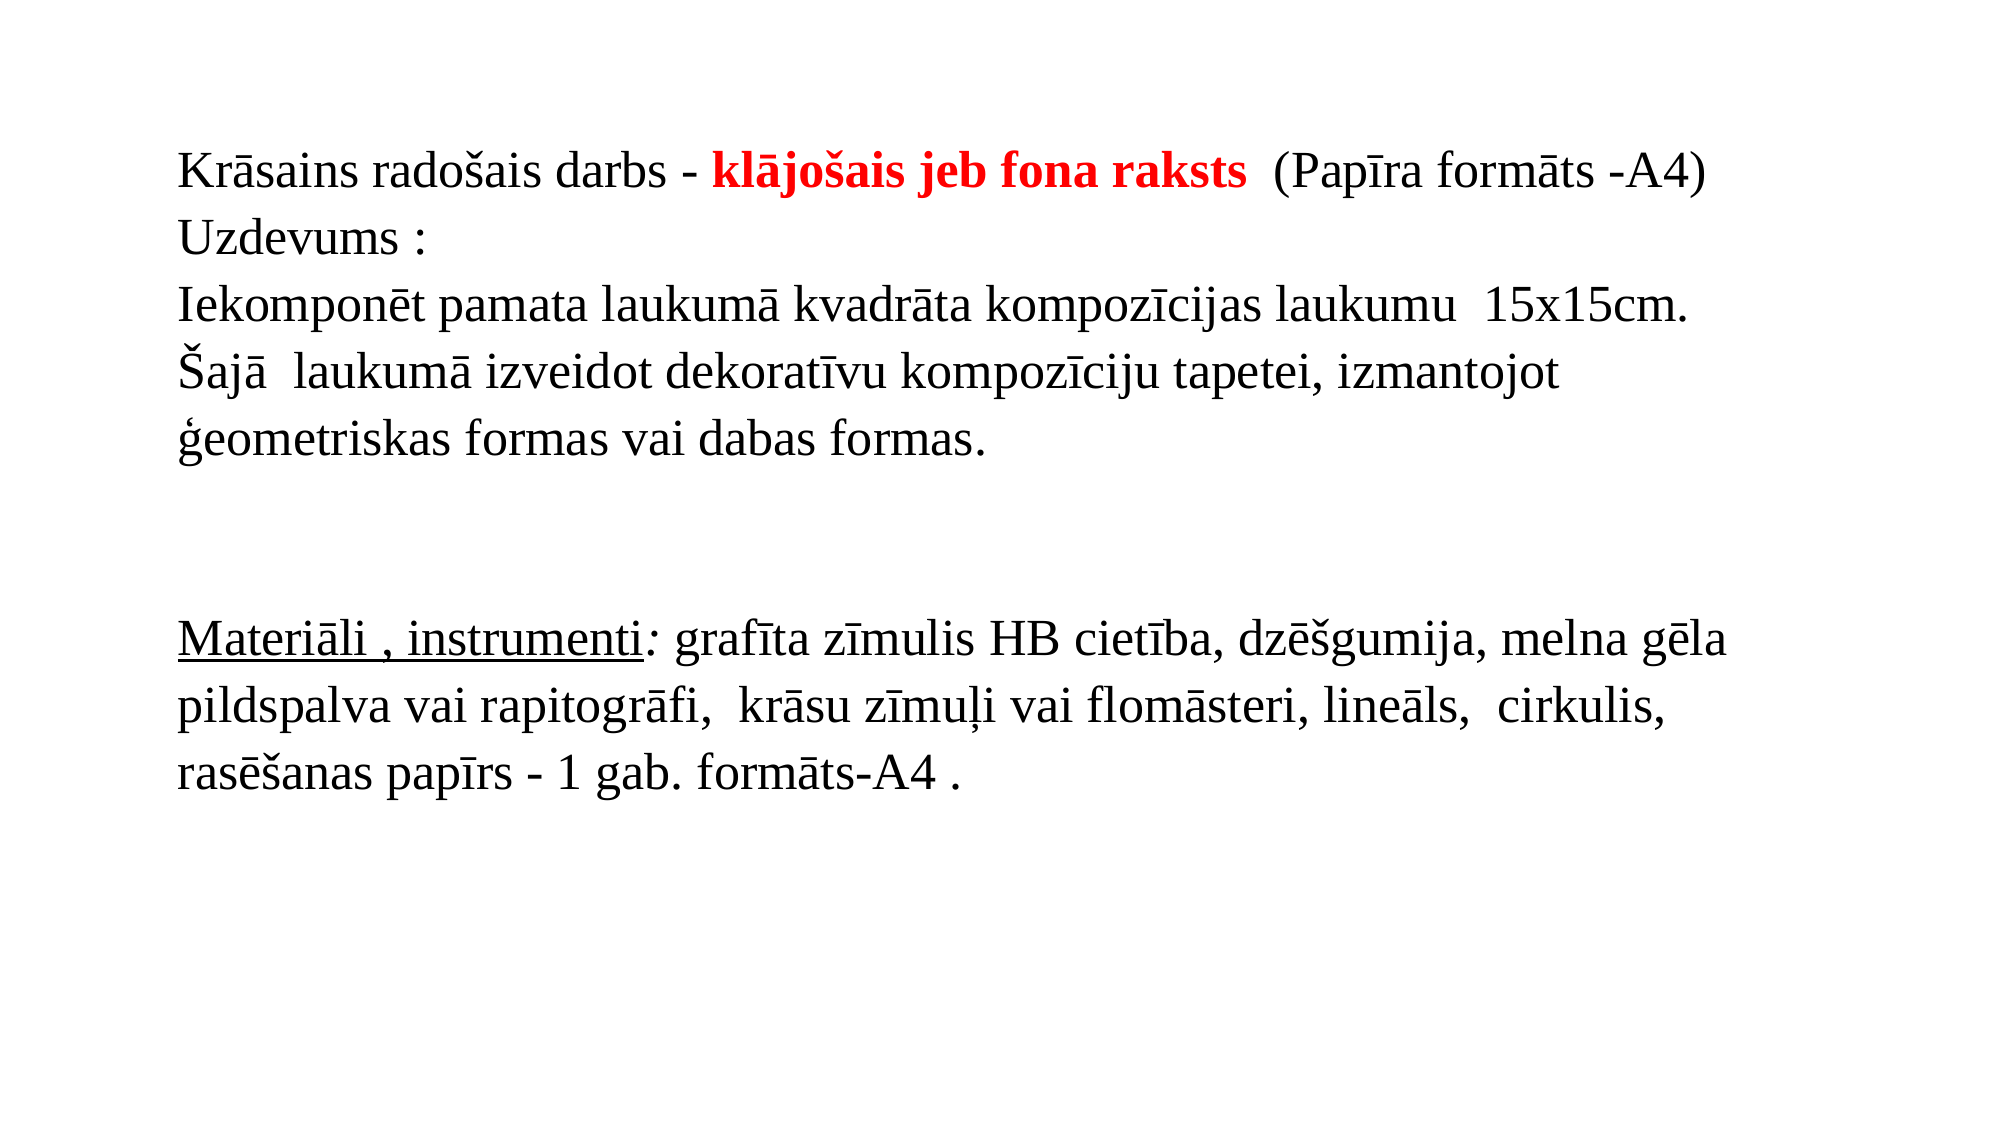

# Krāsains radošais darbs - klājošais jeb fona raksts (Papīra formāts -A4) Uzdevums : Iekomponēt pamata laukumā kvadrāta kompozīcijas laukumu 15x15cm. Šajā laukumā izveidot dekoratīvu kompozīciju tapetei, izmantojot ģeometriskas formas vai dabas formas.   Materiāli , instrumenti: grafīta zīmulis HB cietība, dzēšgumija, melna gēla pildspalva vai rapitogrāfi, krāsu zīmuļi vai flomāsteri, lineāls, cirkulis, rasēšanas papīrs - 1 gab. formāts-A4 .